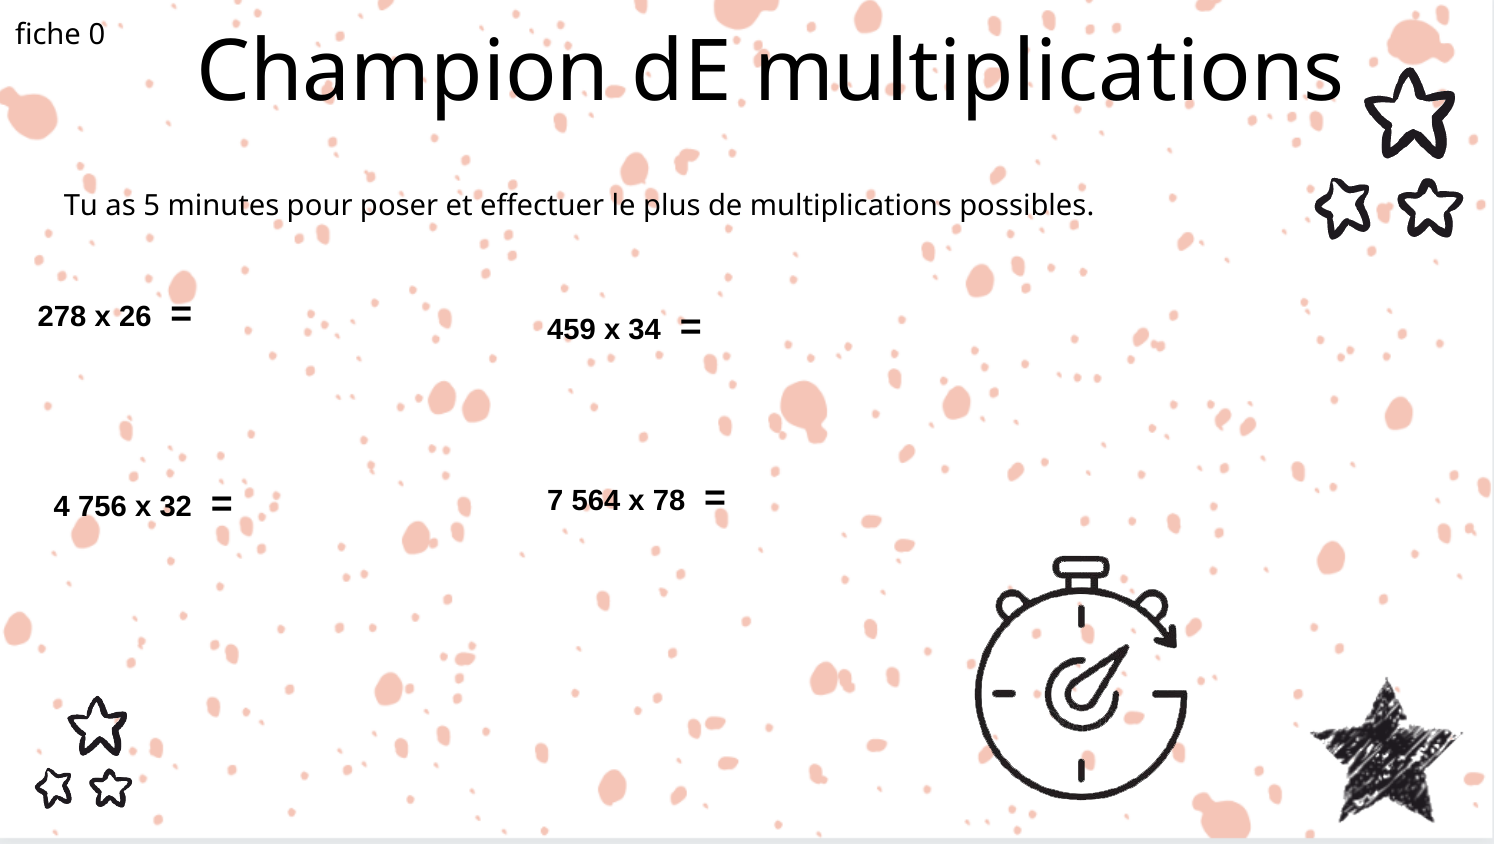

fiche 0
Champion dE multiplications
Tu as 5 minutes pour poser et effectuer le plus de multiplications possibles.
 278 x 26 =
 459 x 34 =
 7 564 x 78 =
4 756 x 32 =